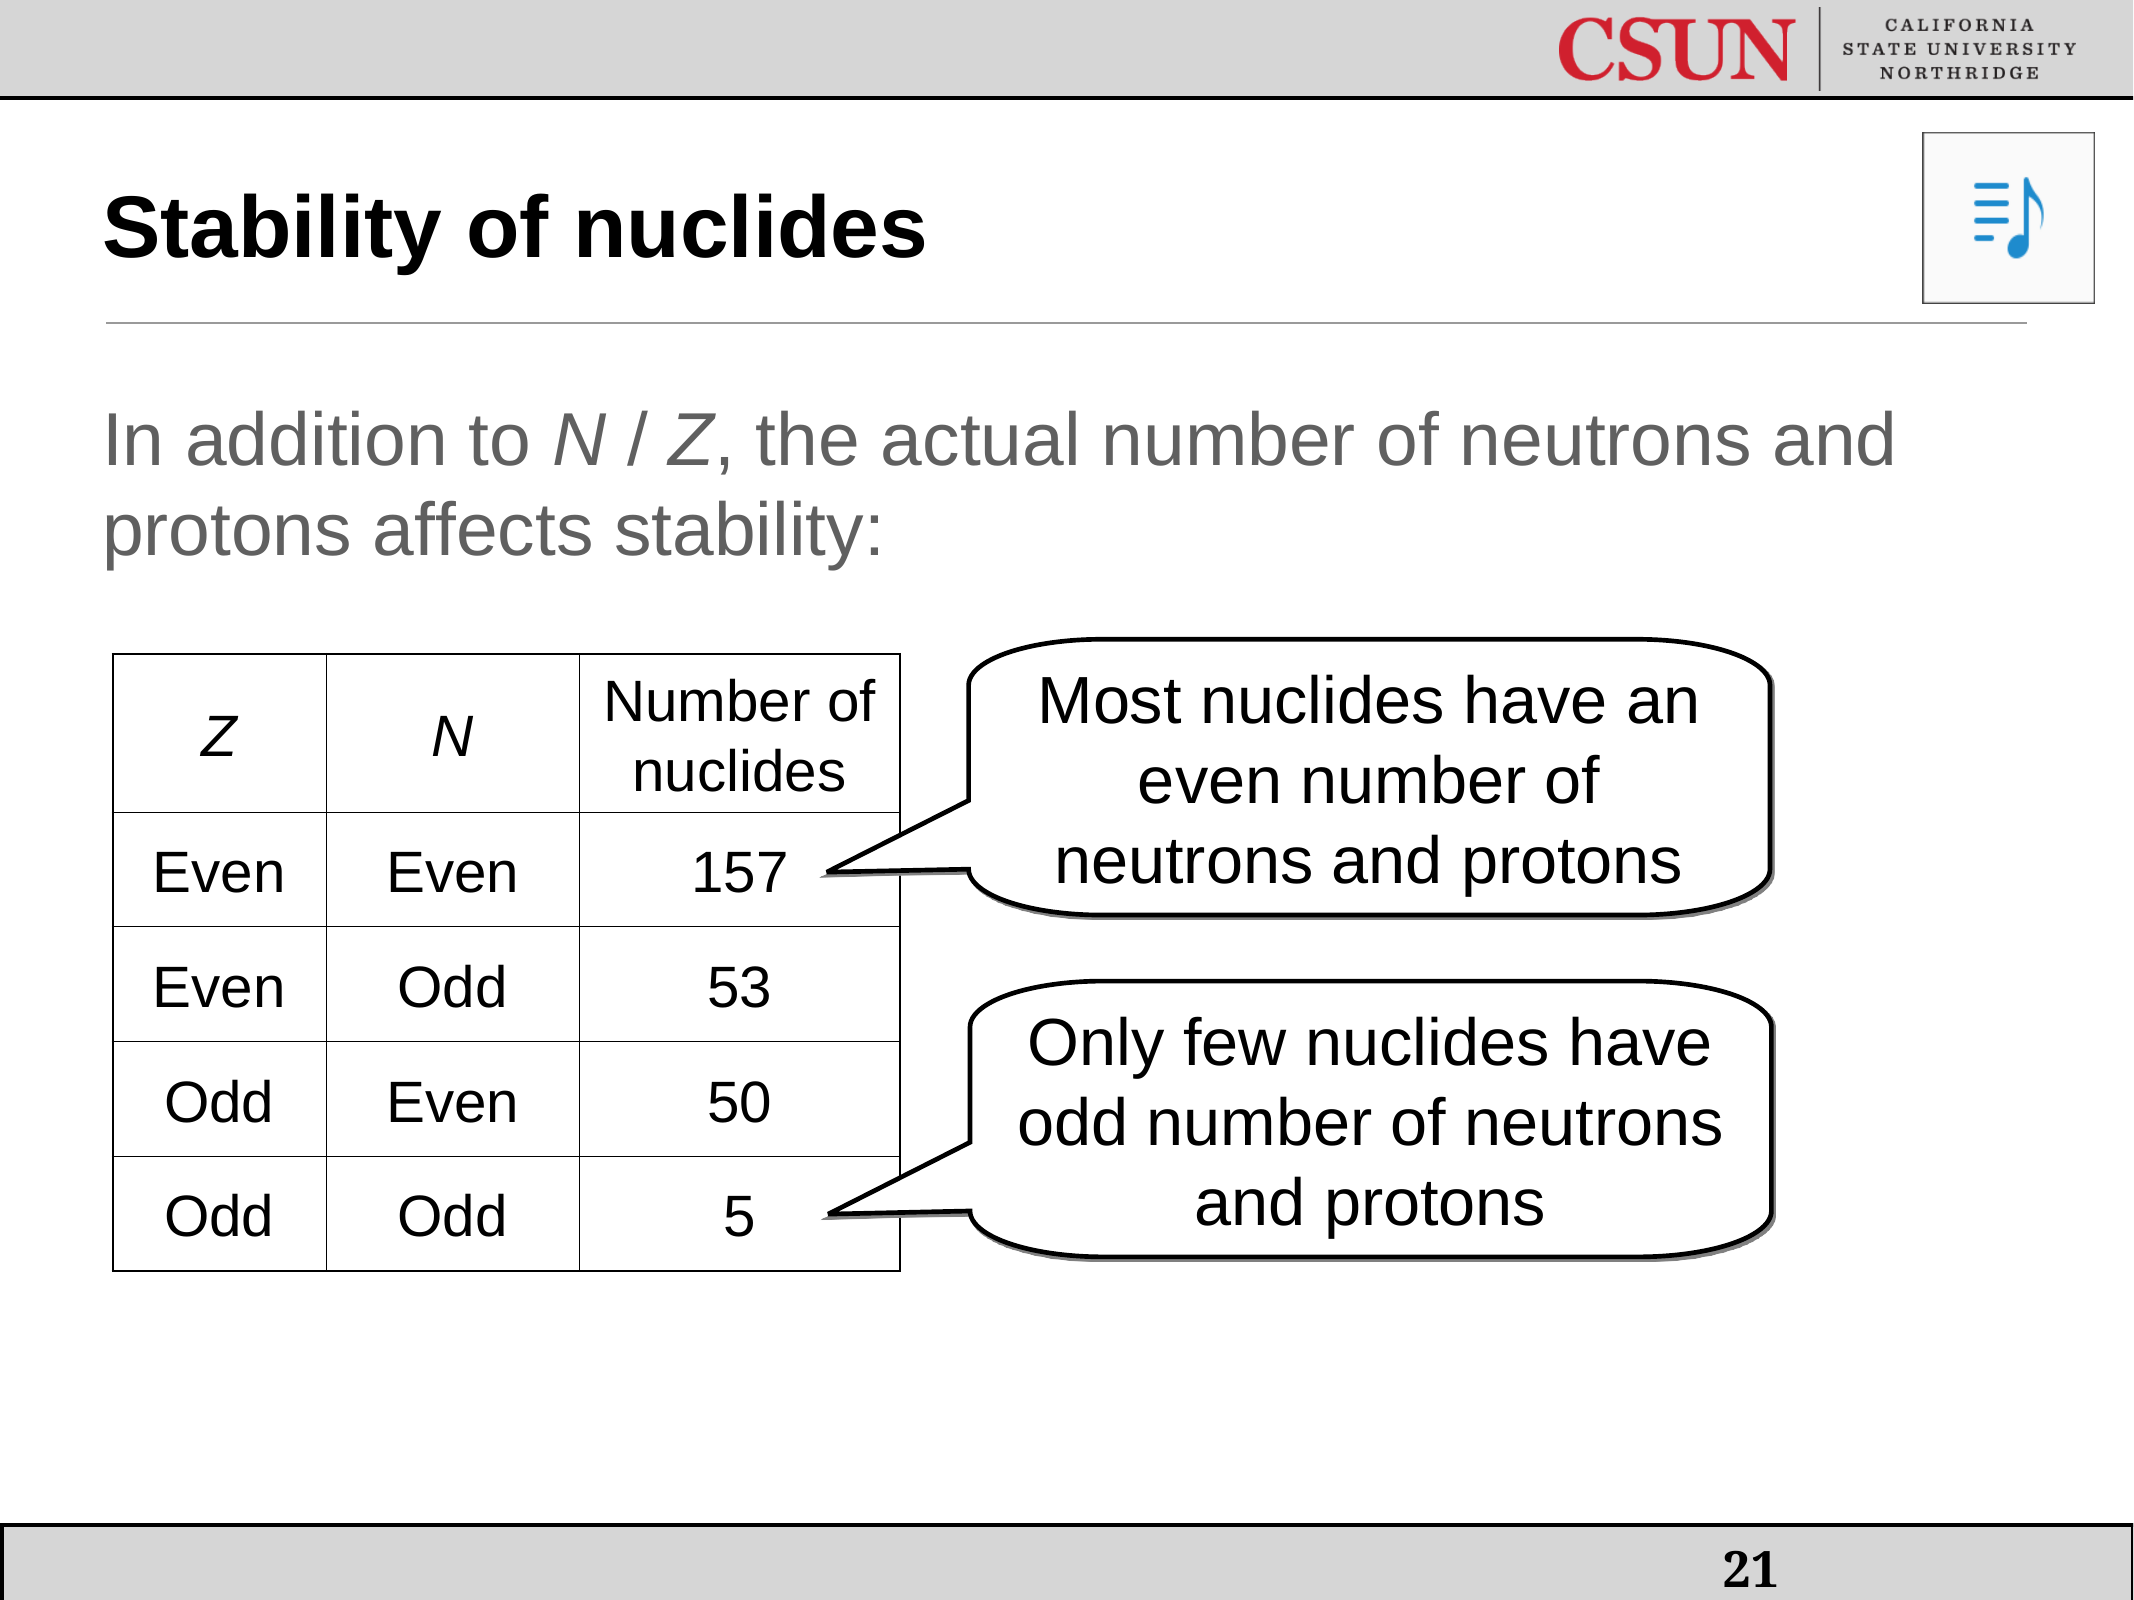

# Stability of nuclides
In addition to N / Z, the actual number of neutrons and protons affects stability:
Most nuclides have an even number of neutrons and protons
| Z | N | Number of nuclides |
| --- | --- | --- |
| Even | Even | 157 |
| Even | Odd | 53 |
| Odd | Even | 50 |
| Odd | Odd | 5 |
Only few nuclides have odd number of neutrons and protons
21